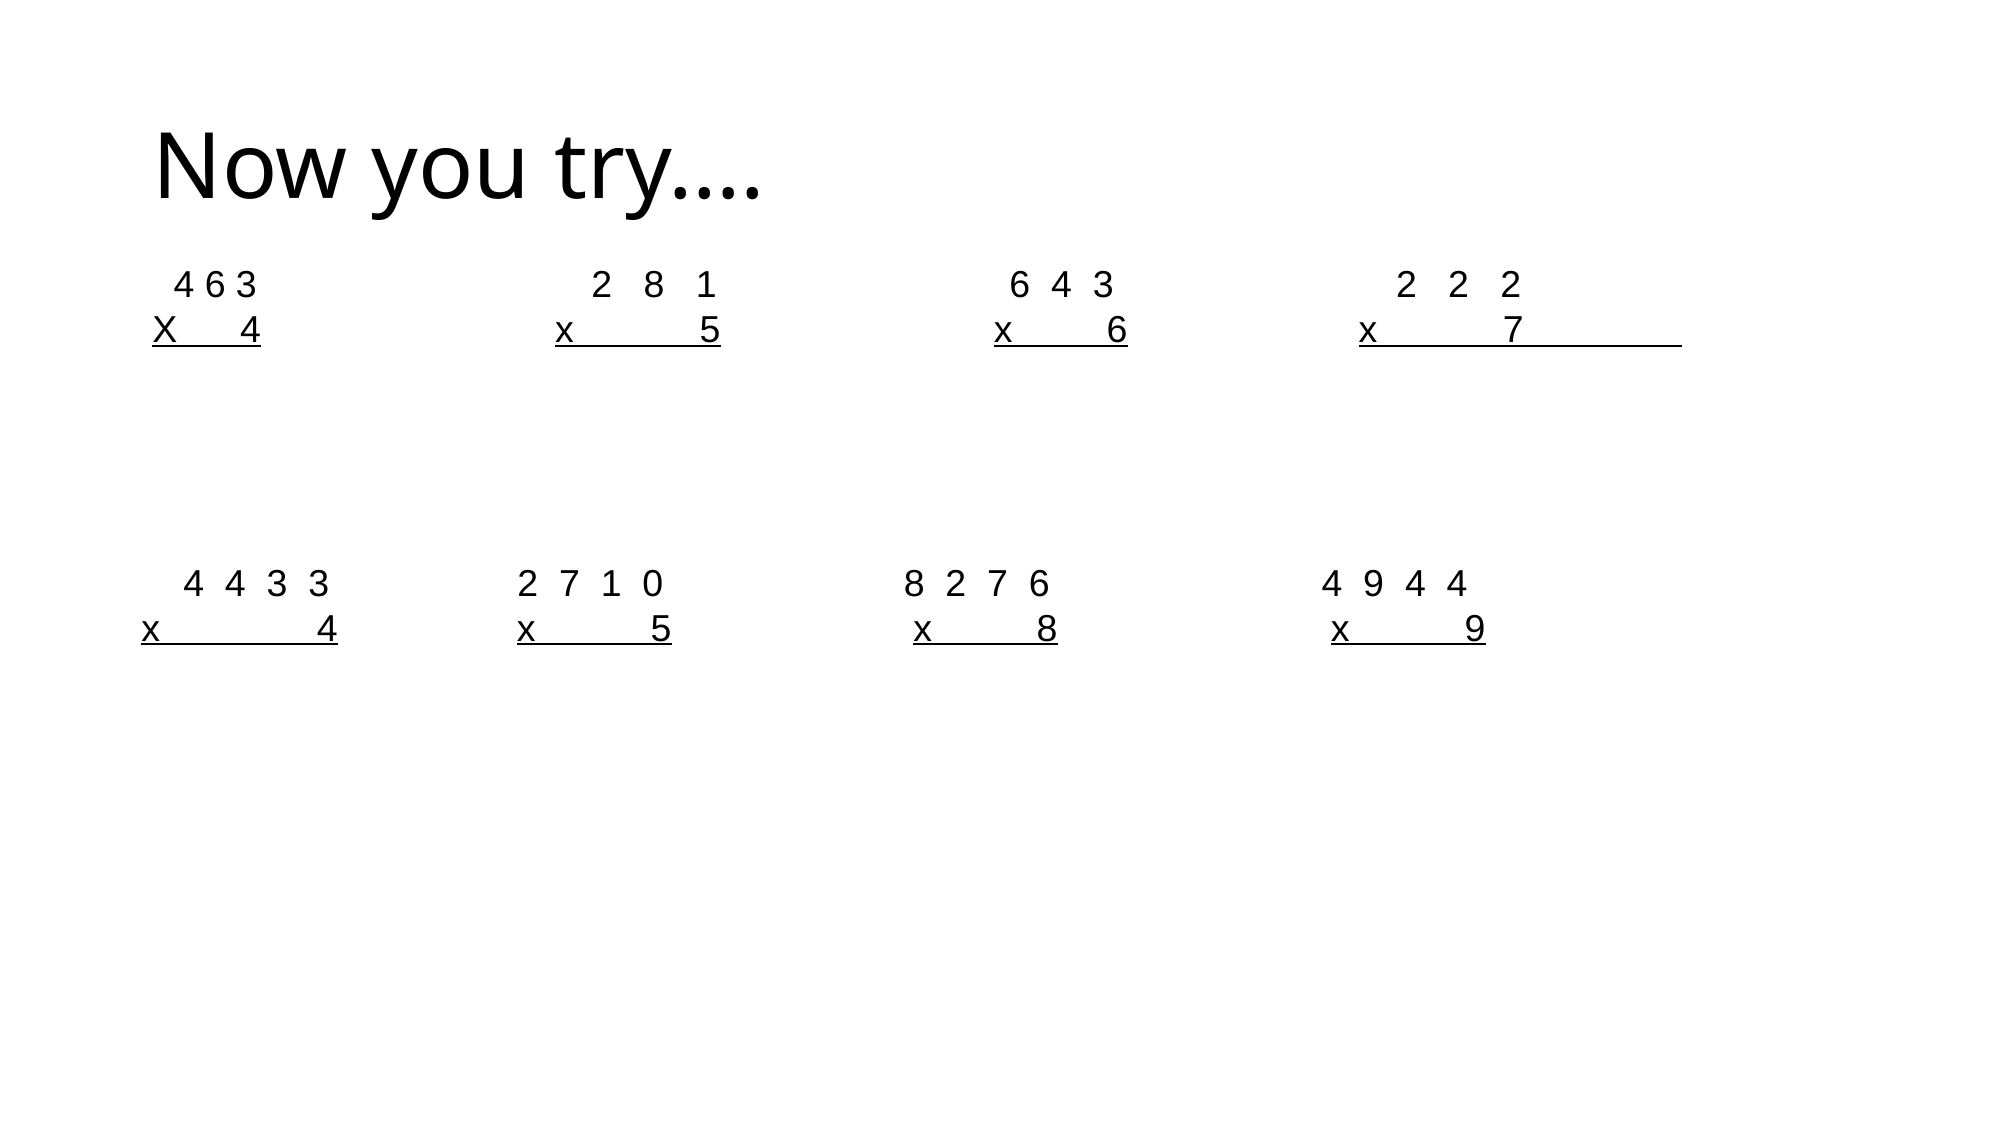

# Now you try….
 4 6 3 2 8 1 6 4 3 2 2 2
X 4 x 5 x 6 x 7
 4 4 3 3 2 7 1 0 8 2 7 6 4 9 4 4
x 4 x 5 x 8 x 9